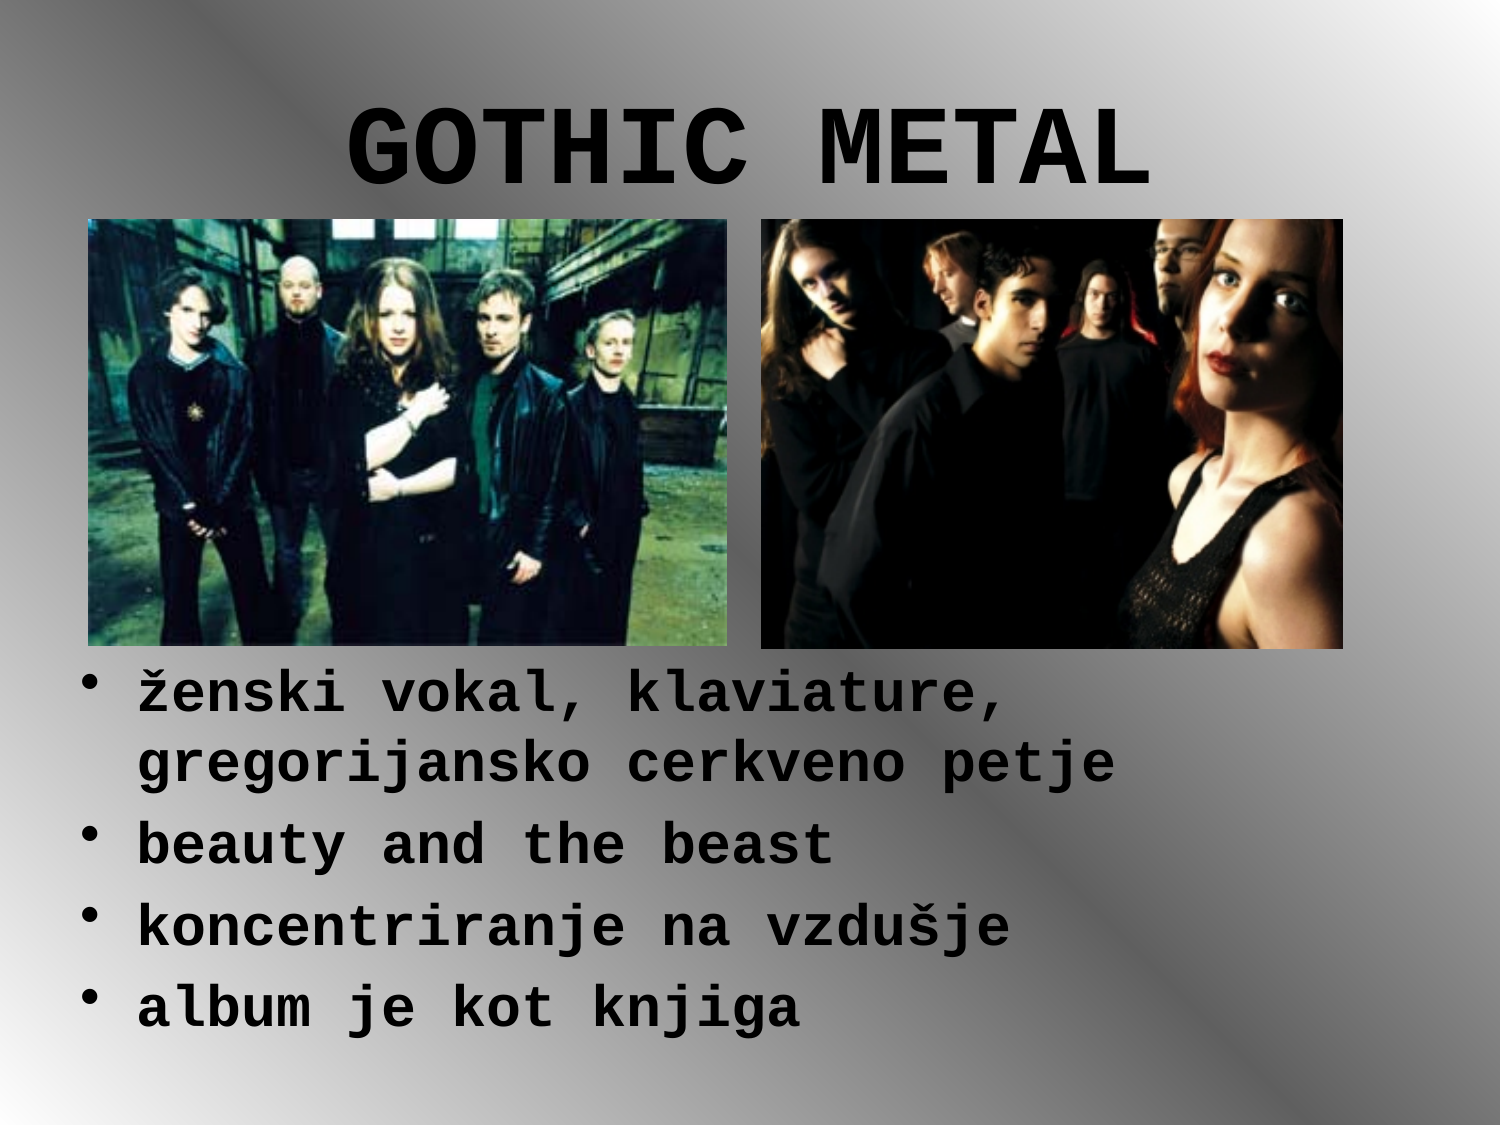

# GOTHIC METAL
ženski vokal, klaviature, gregorijansko cerkveno petje
beauty and the beast
koncentriranje na vzdušje
album je kot knjiga